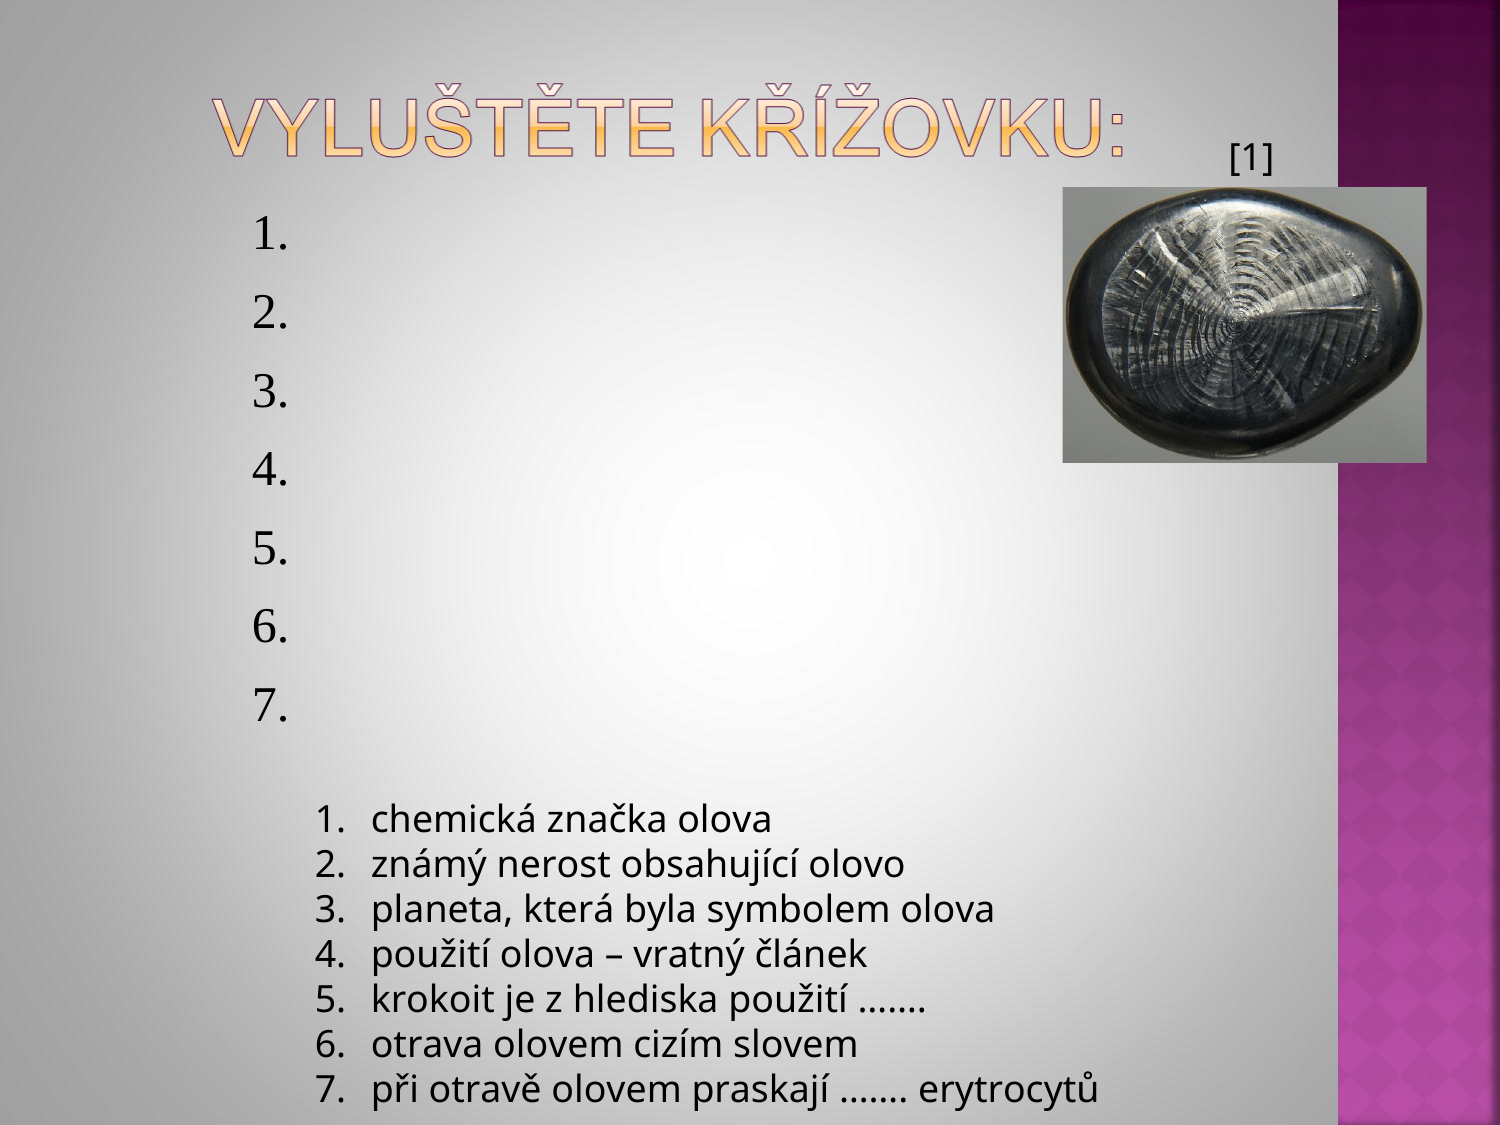

[1]
| 1. | | | | | | | | | | | | |
| --- | --- | --- | --- | --- | --- | --- | --- | --- | --- | --- | --- | --- |
| 2. | | | | | | | | | | | | |
| 3. | | | | | | | | | | | | |
| 4. | | | | | | | | | | | | |
| 5. | | | | | | | | | | | | |
| 6. | | | | | | | | | | | | |
| 7. | | | | | | | | | | | | |
chemická značka olova
známý nerost obsahující olovo
planeta, která byla symbolem olova
použití olova – vratný článek
krokoit je z hlediska použití …….
otrava olovem cizím slovem
při otravě olovem praskají ……. erytrocytů